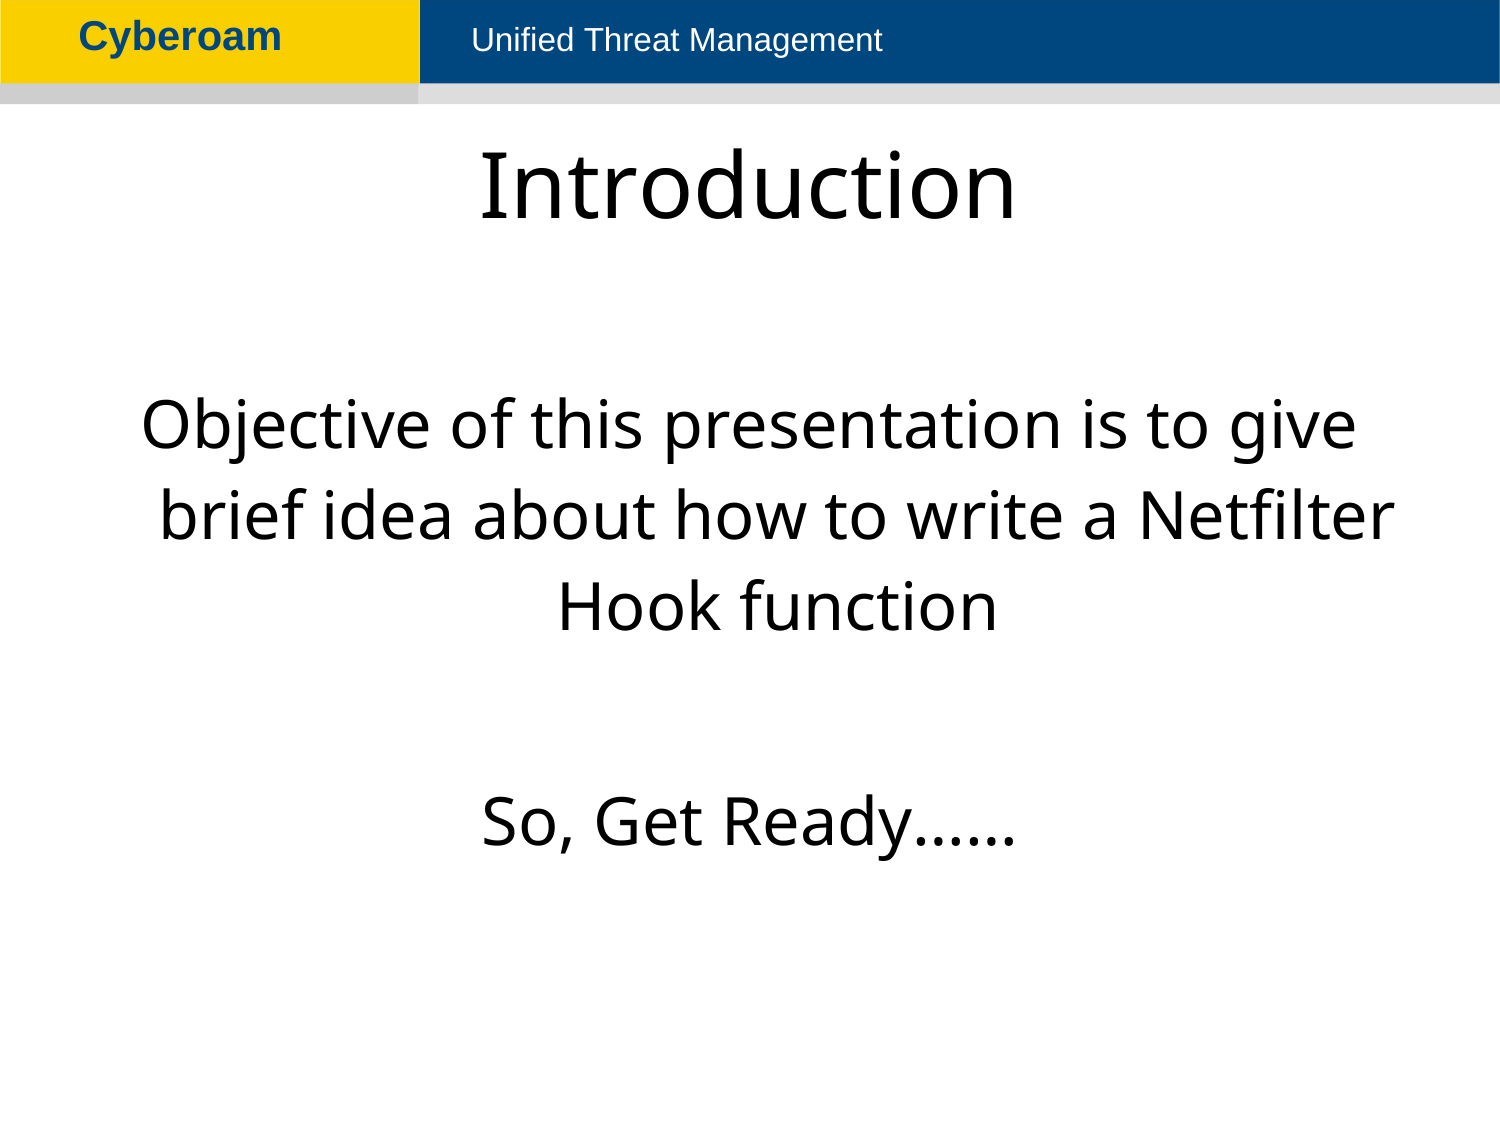

# Introduction
Objective of this presentation is to give brief idea about how to write a Netfilter Hook function
So, Get Ready……